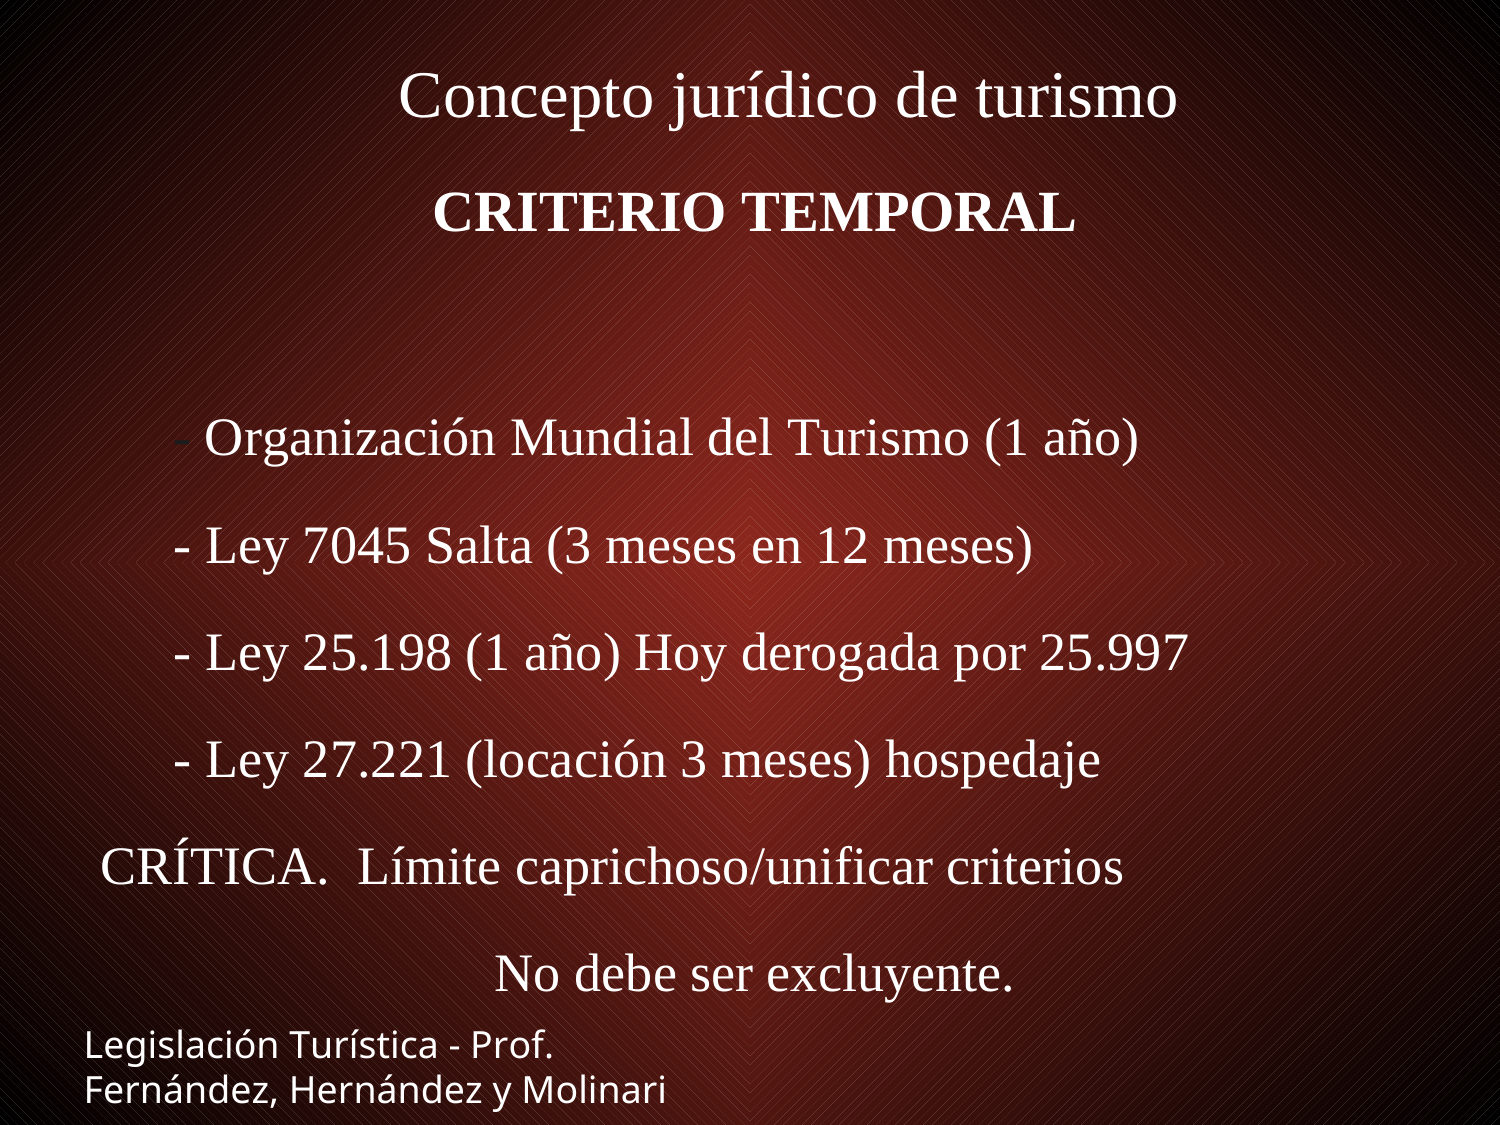

# Concepto jurídico de turismo
CRITERIO TEMPORAL
	- Organización Mundial del Turismo (1 año)
	- Ley 7045 Salta (3 meses en 12 meses)
	- Ley 25.198 (1 año) Hoy derogada por 25.997
	- Ley 27.221 (locación 3 meses) hospedaje
CRÍTICA. Límite caprichoso/unificar criterios
No debe ser excluyente.
Legislación Turística - Prof. Fernández, Hernández y Molinari